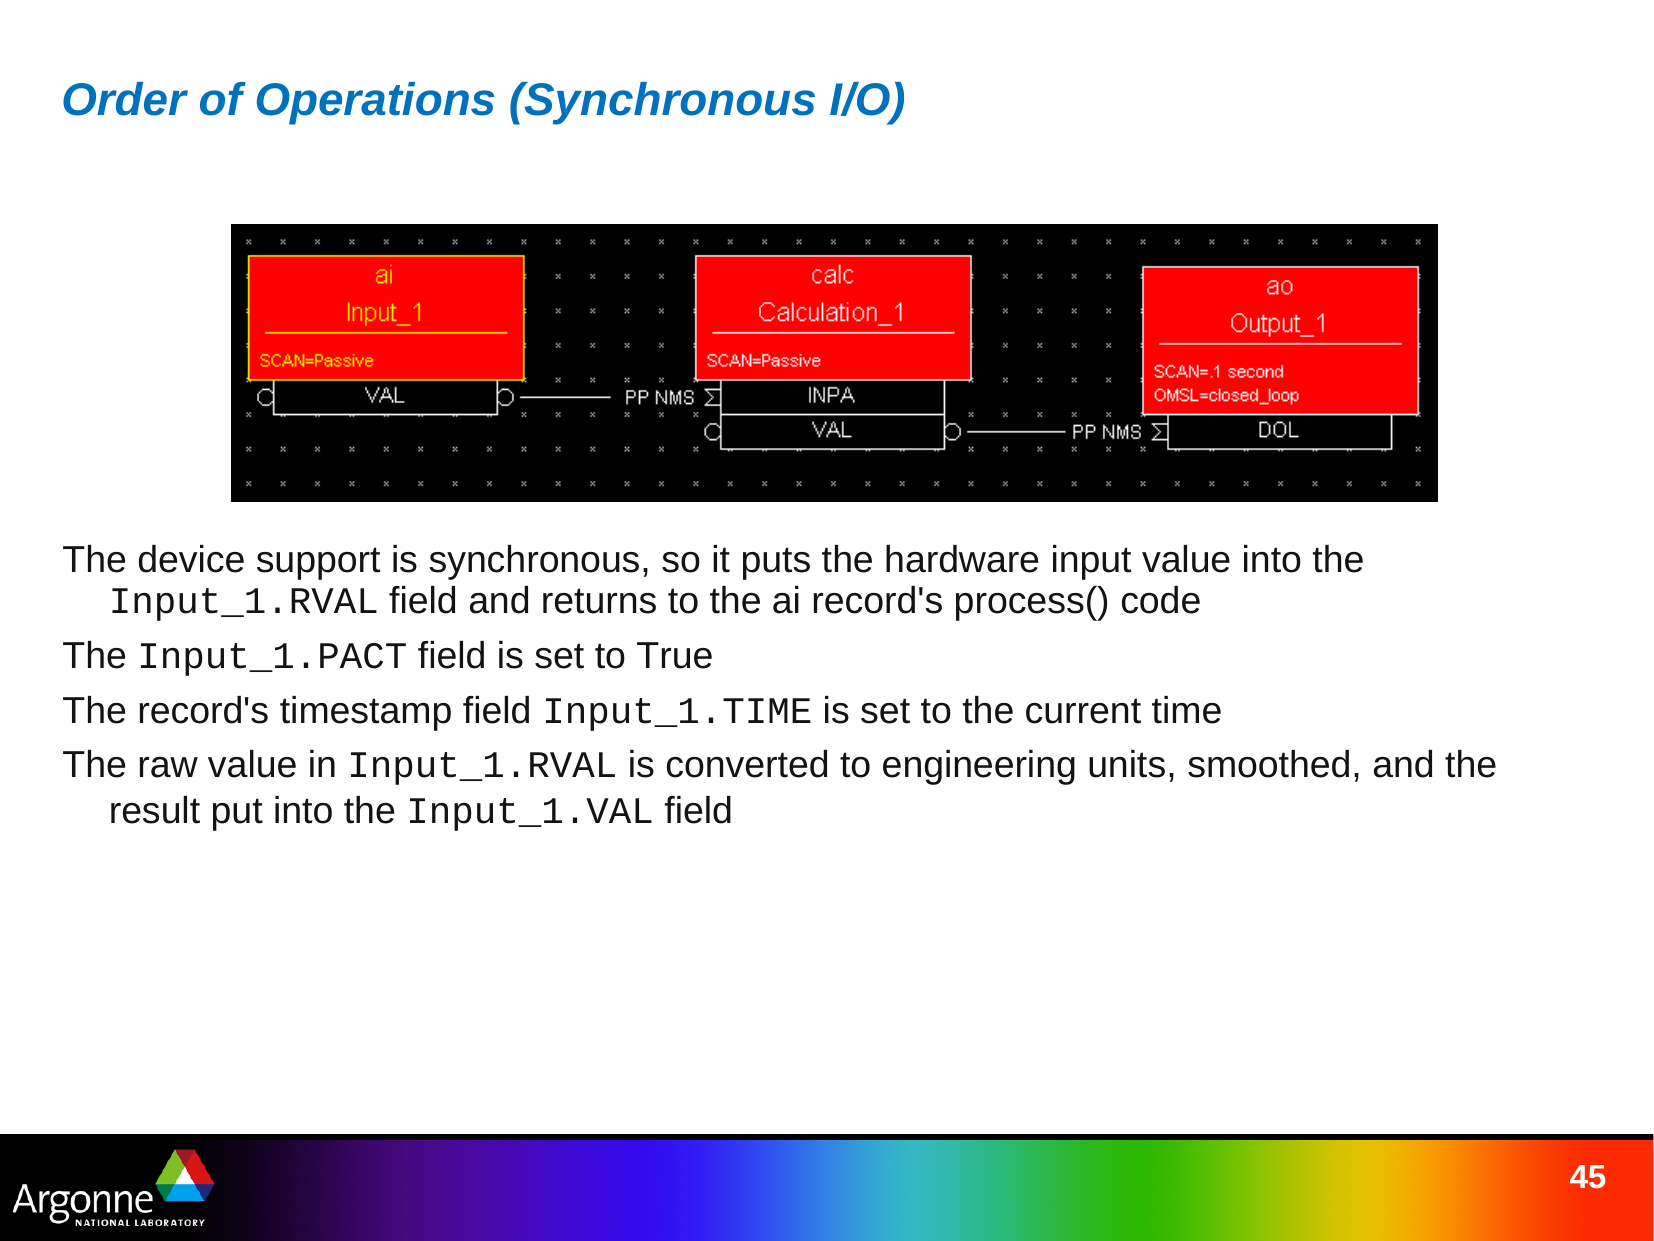

# Order of Operations (Synchronous I/O)
The device support is synchronous, so it puts the hardware input value into the Input_1.RVAL field and returns to the ai record's process() code
The Input_1.PACT field is set to True
The record's timestamp field Input_1.TIME is set to the current time
The raw value in Input_1.RVAL is converted to engineering units, smoothed, and the result put into the Input_1.VAL field
45